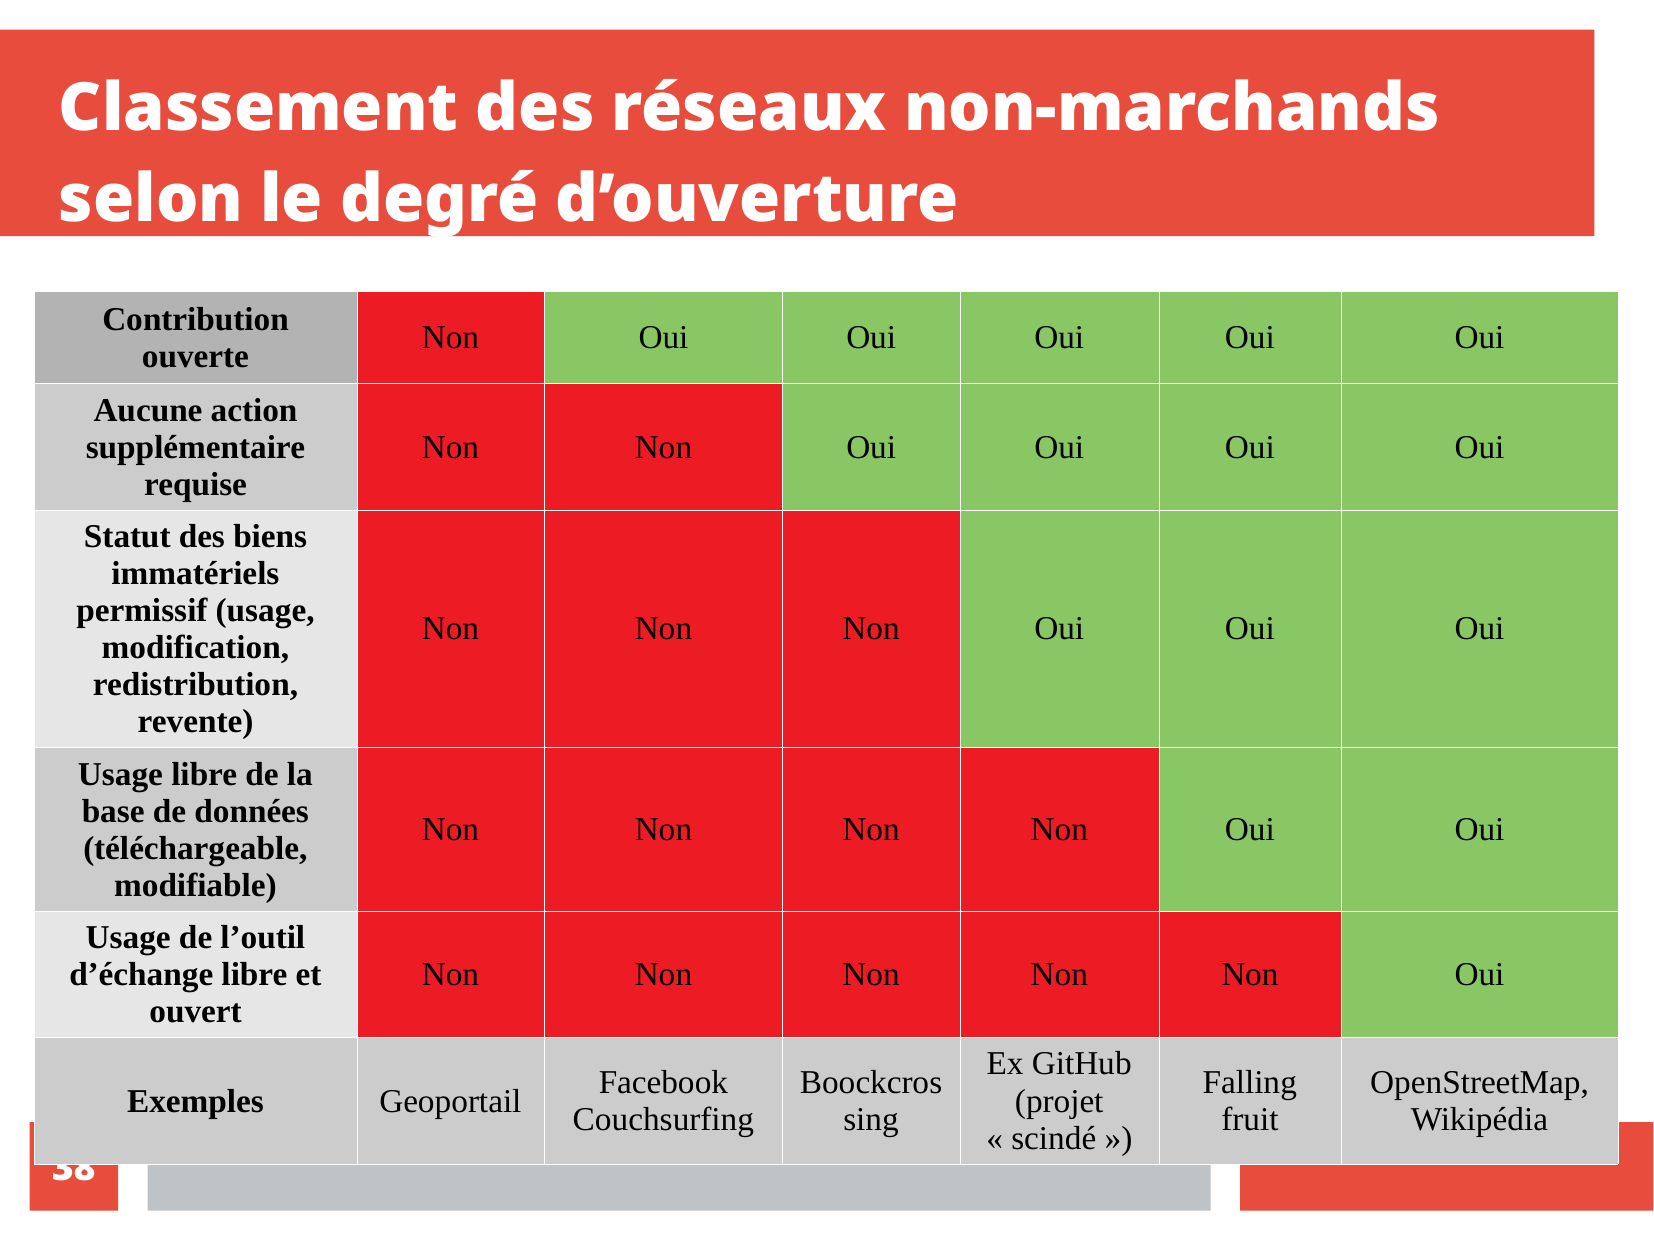

# Classement des réseaux non-marchands selon le degré d’ouverture
| Contribution ouverte | Non | Oui | Oui | Oui | Oui | Oui |
| --- | --- | --- | --- | --- | --- | --- |
| Aucune action supplémentaire requise | Non | Non | Oui | Oui | Oui | Oui |
| Statut des biens immatériels permissif (usage, modification, redistribution, revente) | Non | Non | Non | Oui | Oui | Oui |
| Usage libre de la base de données (téléchargeable, modifiable) | Non | Non | Non | Non | Oui | Oui |
| Usage de l’outil d’échange libre et ouvert | Non | Non | Non | Non | Non | Oui |
| Exemples | Geoportail | Facebook Couchsurfing | Boockcrossing | Ex GitHub (projet « scindé ») | Falling fruit | OpenStreetMap, Wikipédia |
38